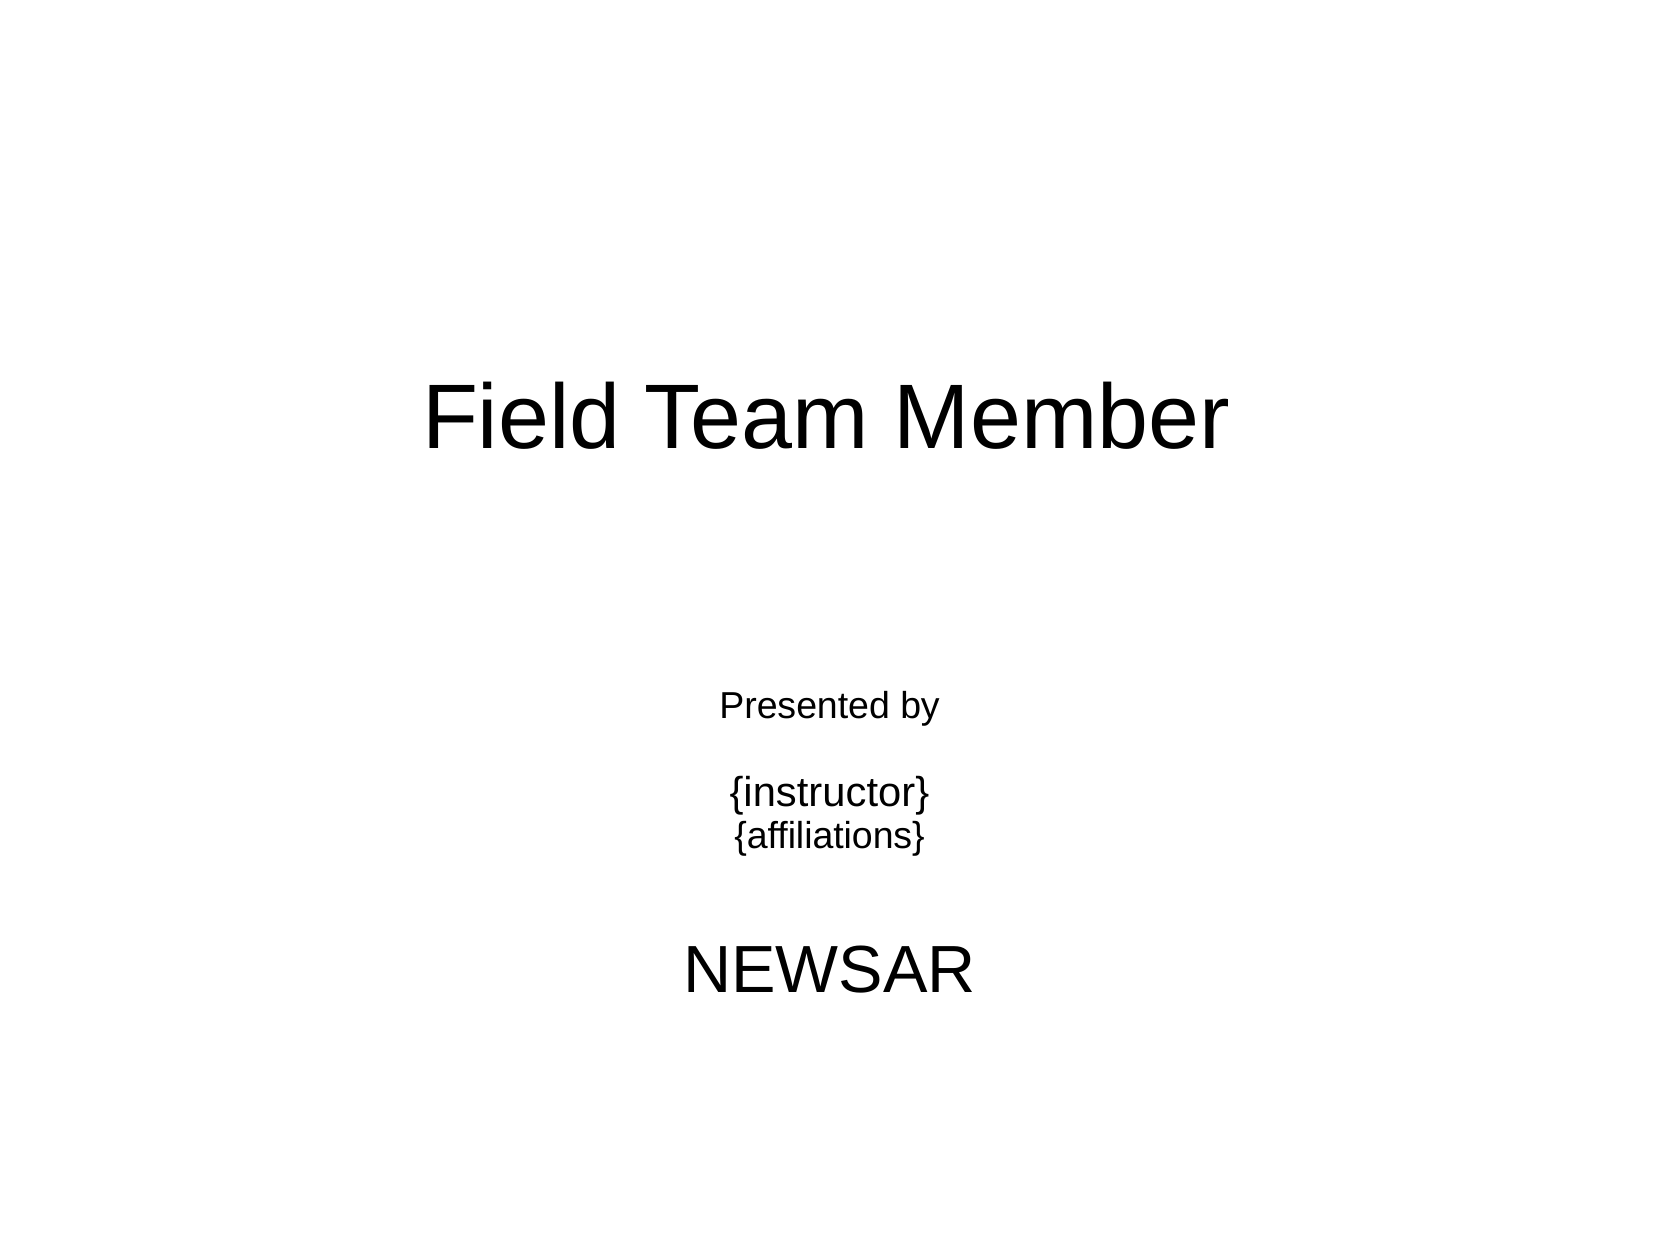

# Field Team Member
Presented by
{instructor}
{affiliations}
NEWSAR